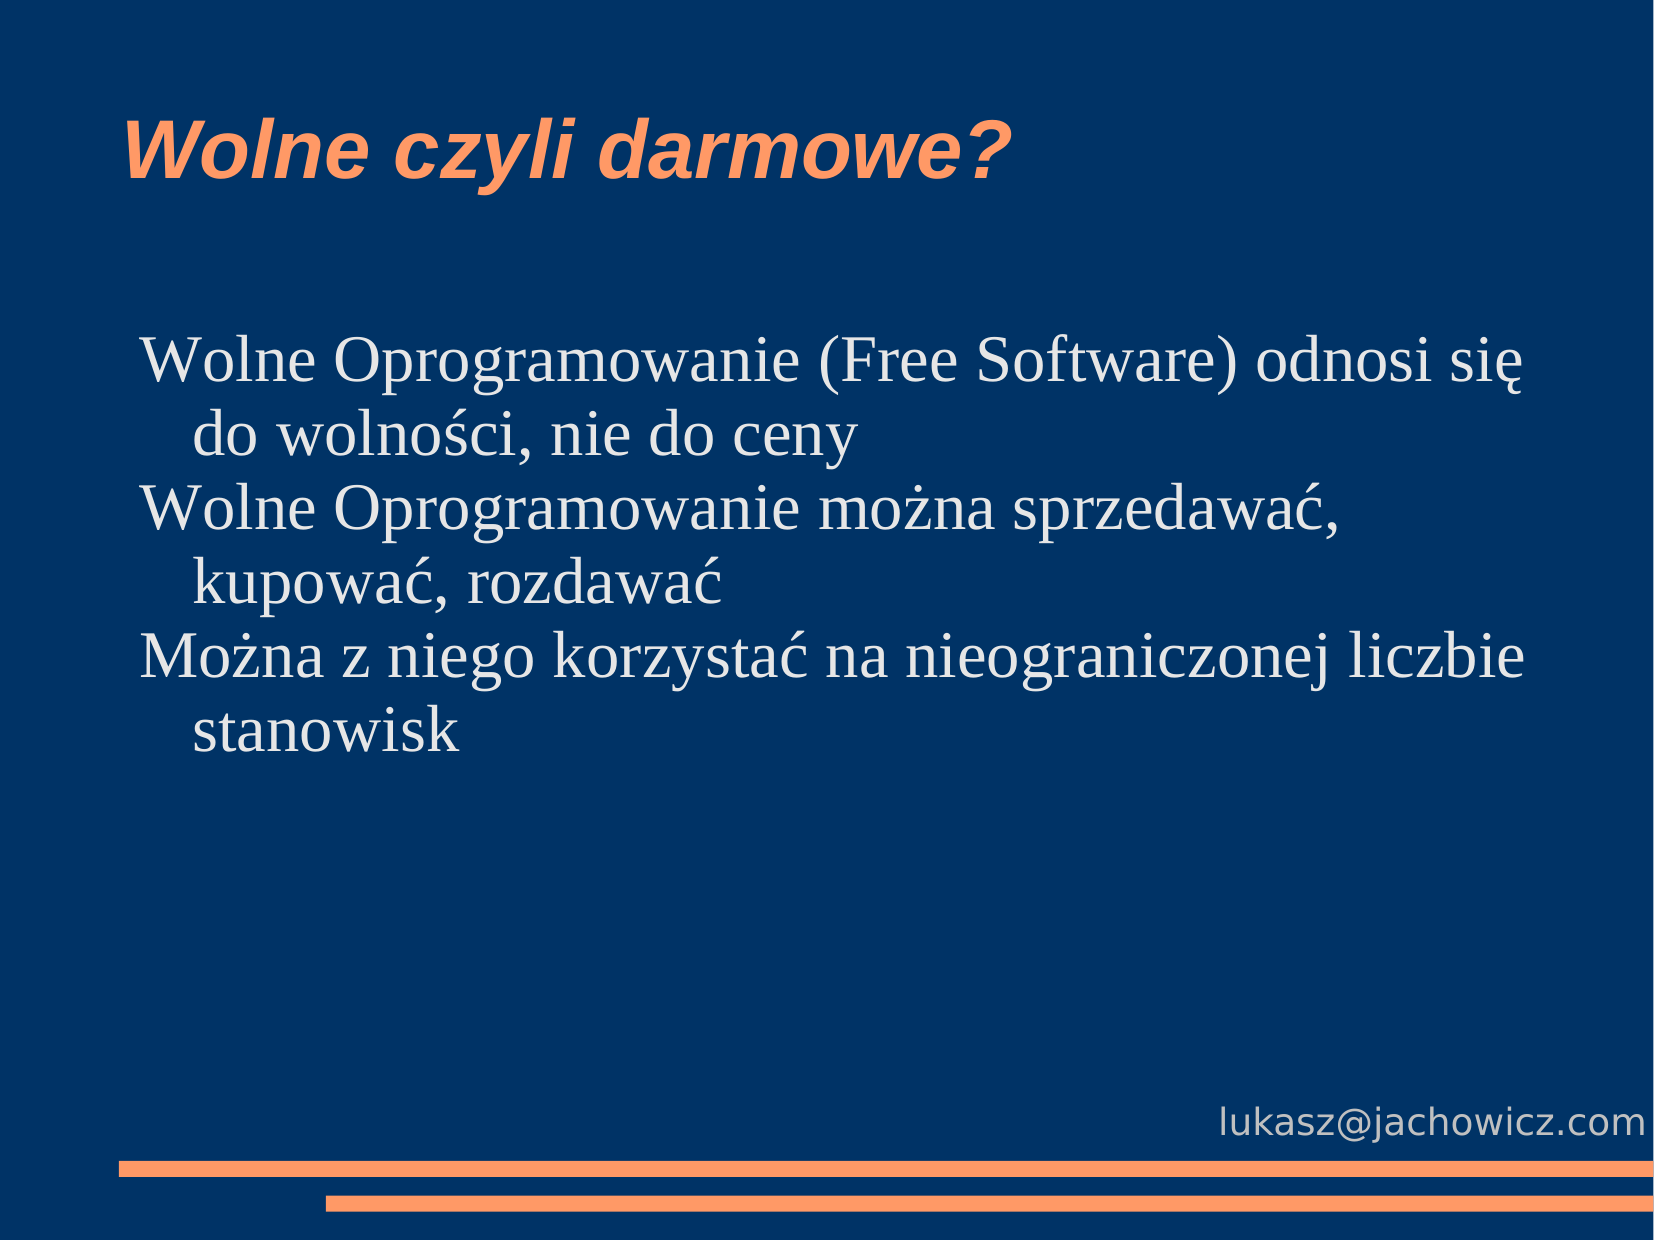

# Wolne czyli darmowe?
Wolne Oprogramowanie (Free Software) odnosi się do wolności, nie do ceny
Wolne Oprogramowanie można sprzedawać, kupować, rozdawać
Można z niego korzystać na nieograniczonej liczbie stanowisk
lukasz@jachowicz.com